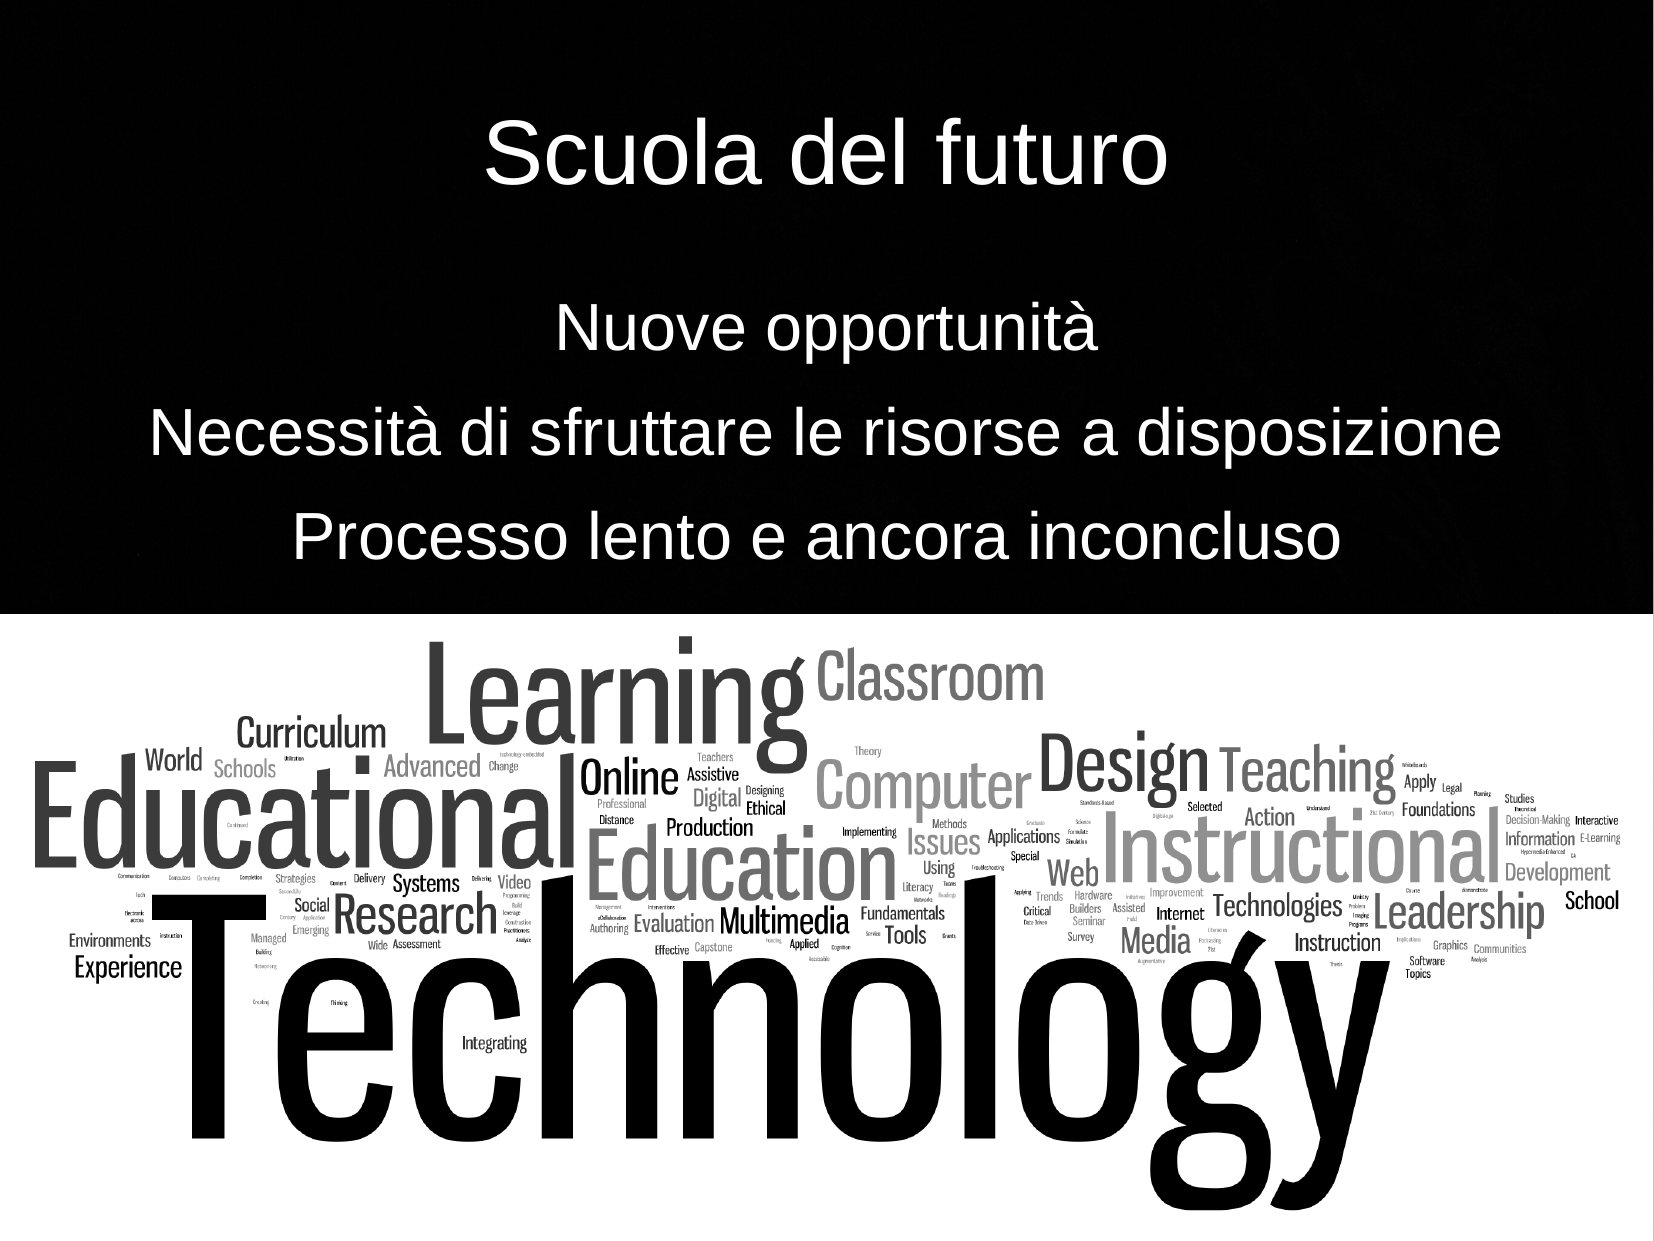

# Scuola del futuro
Nuove opportunità
Necessità di sfruttare le risorse a disposizione
Processo lento e ancora inconcluso